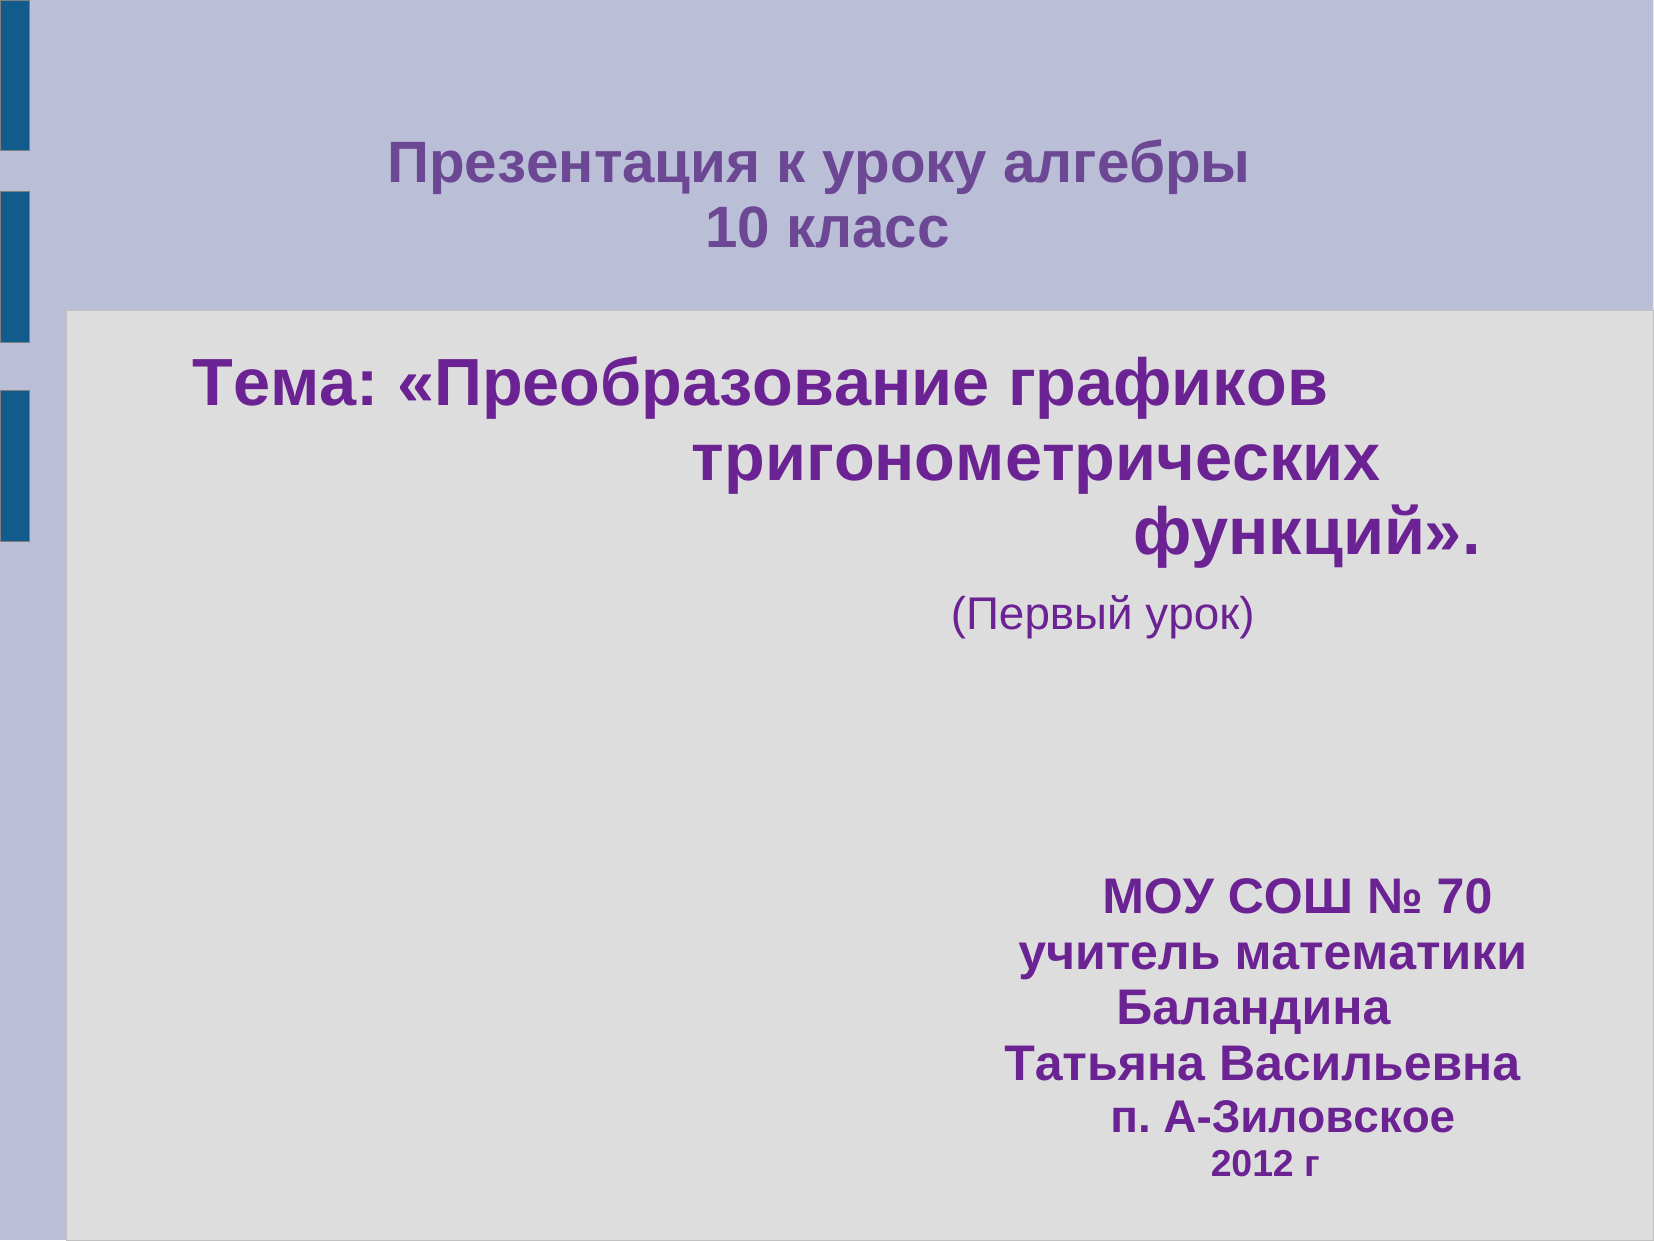

# Презентация к уроку алгебры 10 класс
Тема: «Преобразование графиков
 тригонометрических функций».
 (Первый урок)
 МОУ СОШ № 70
 учитель математики
 Баландина
 Татьяна Васильевна
 п. А-Зиловское
 2012 г